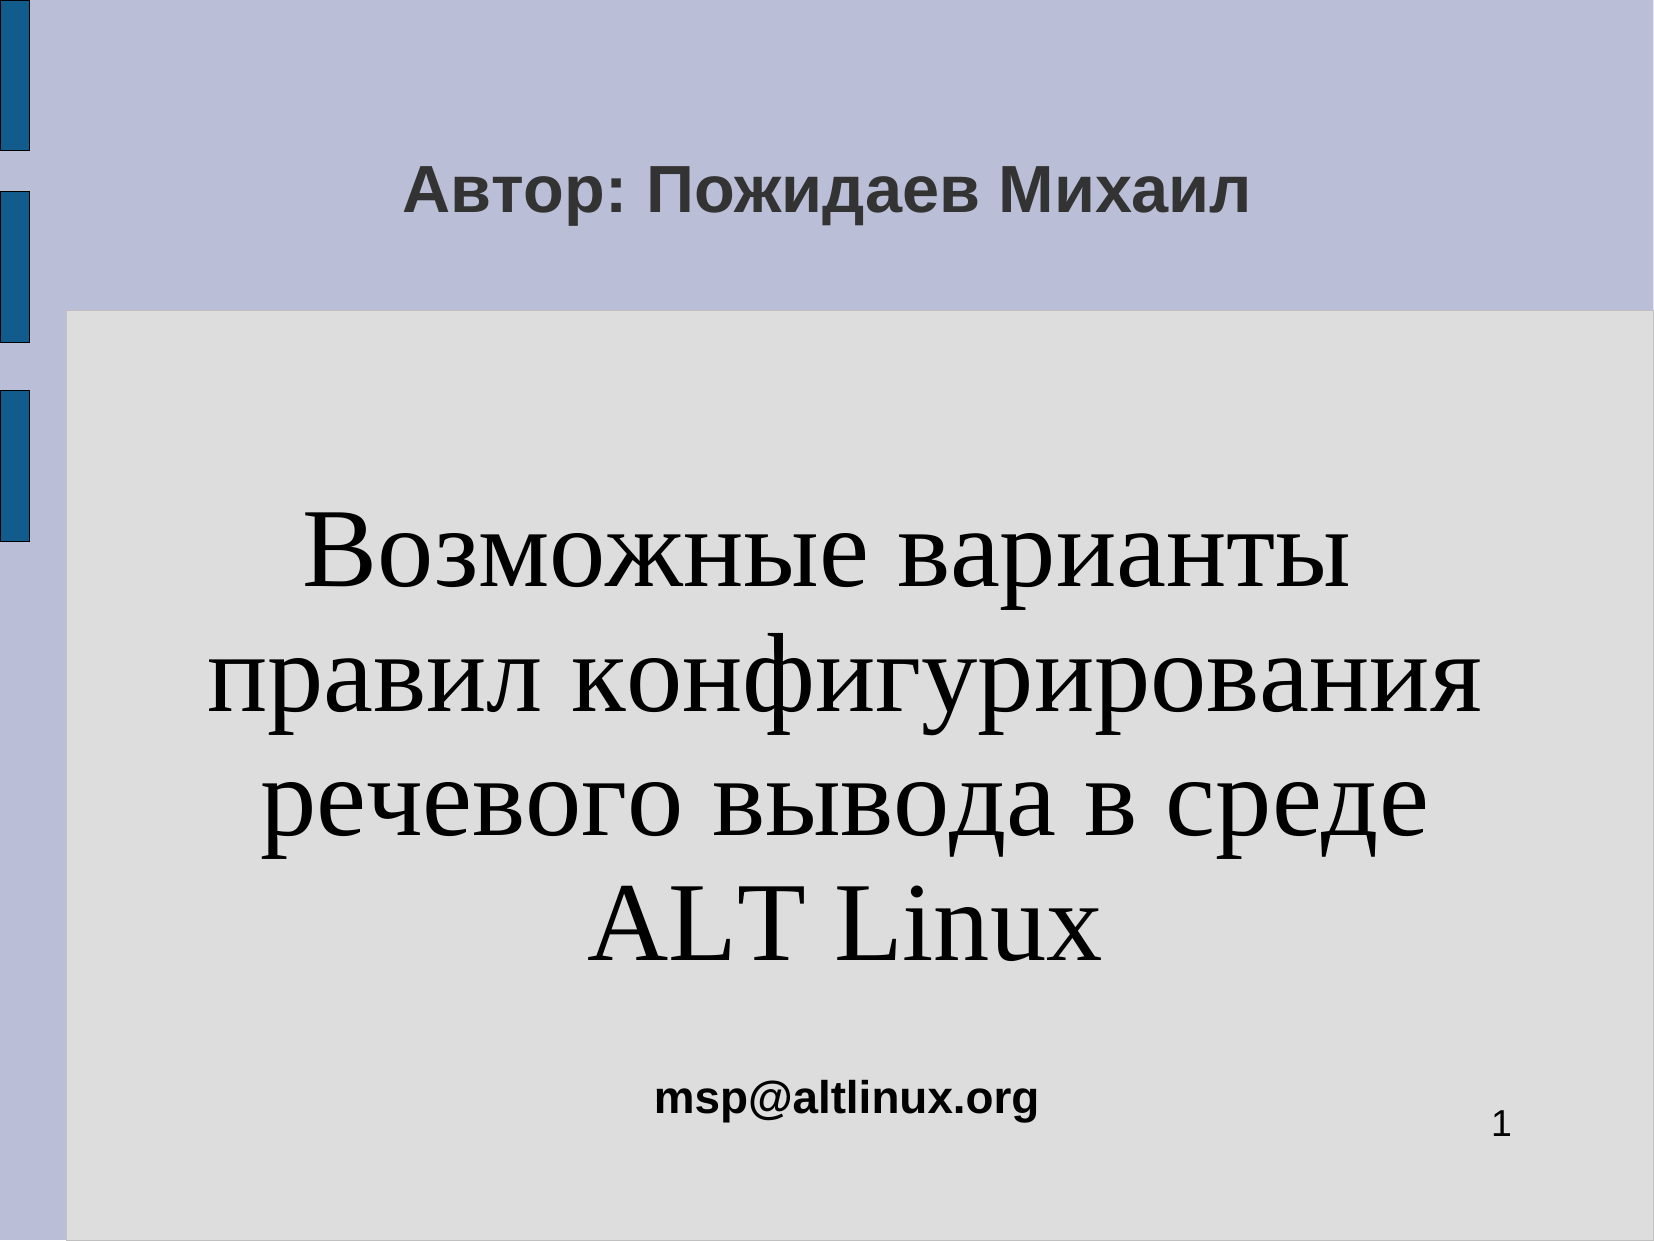

# Автор: Пожидаев Михаил
Возможные варианты правил конфигурирования речевого вывода в среде ALT Linux
msp@altlinux.org
1